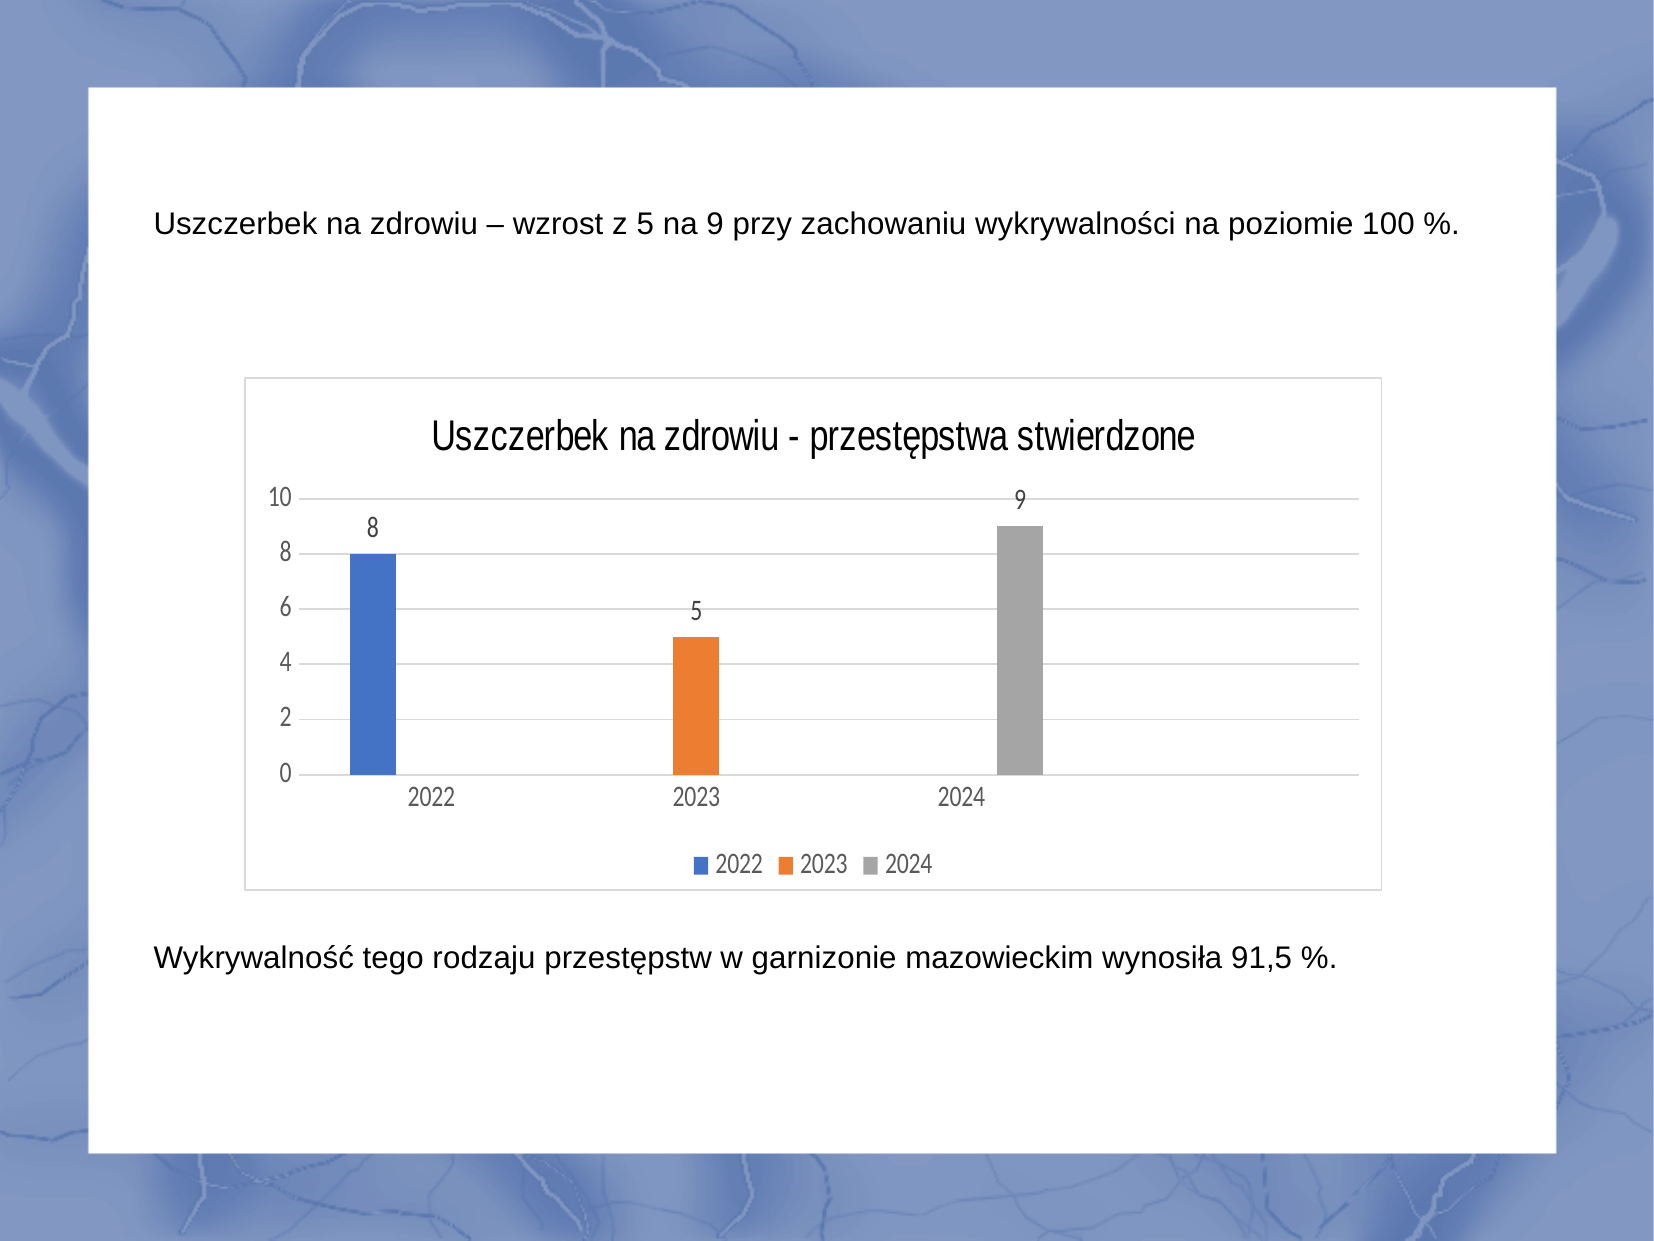

# Uszczerbek na zdrowiu – wzrost z 5 na 9 przy zachowaniu wykrywalności na poziomie 100 %.
Wykrywalność tego rodzaju przestępstw w garnizonie mazowieckim wynosiła 91,5 %.
### Chart: Uszczerbek na zdrowiu - przestępstwa stwierdzone
| Category | 2022 | 2023 | 2024 |
|---|---|---|---|
| 2022 | 8.0 | None | None |
| 2023 | None | 5.0 | None |
| 2024 | None | None | 9.0 |
| None | None | None | None |